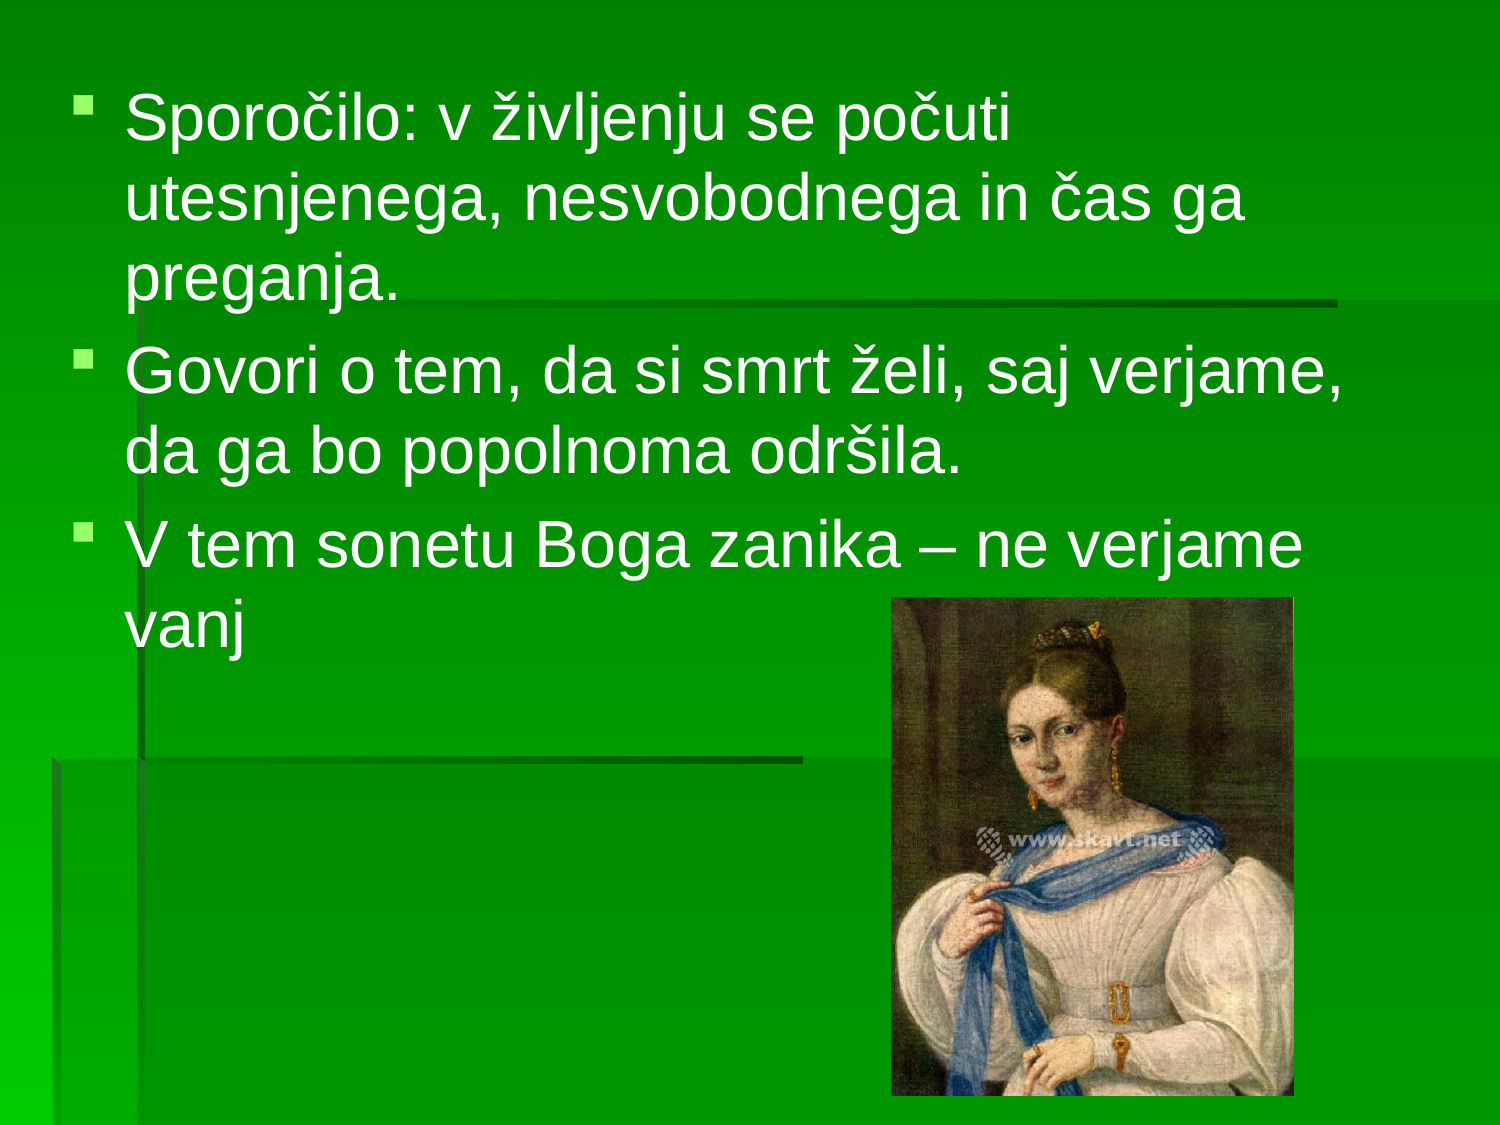

#
Sporočilo: v življenju se počuti utesnjenega, nesvobodnega in čas ga preganja.
Govori o tem, da si smrt želi, saj verjame, da ga bo popolnoma odršila.
V tem sonetu Boga zanika – ne verjame vanj